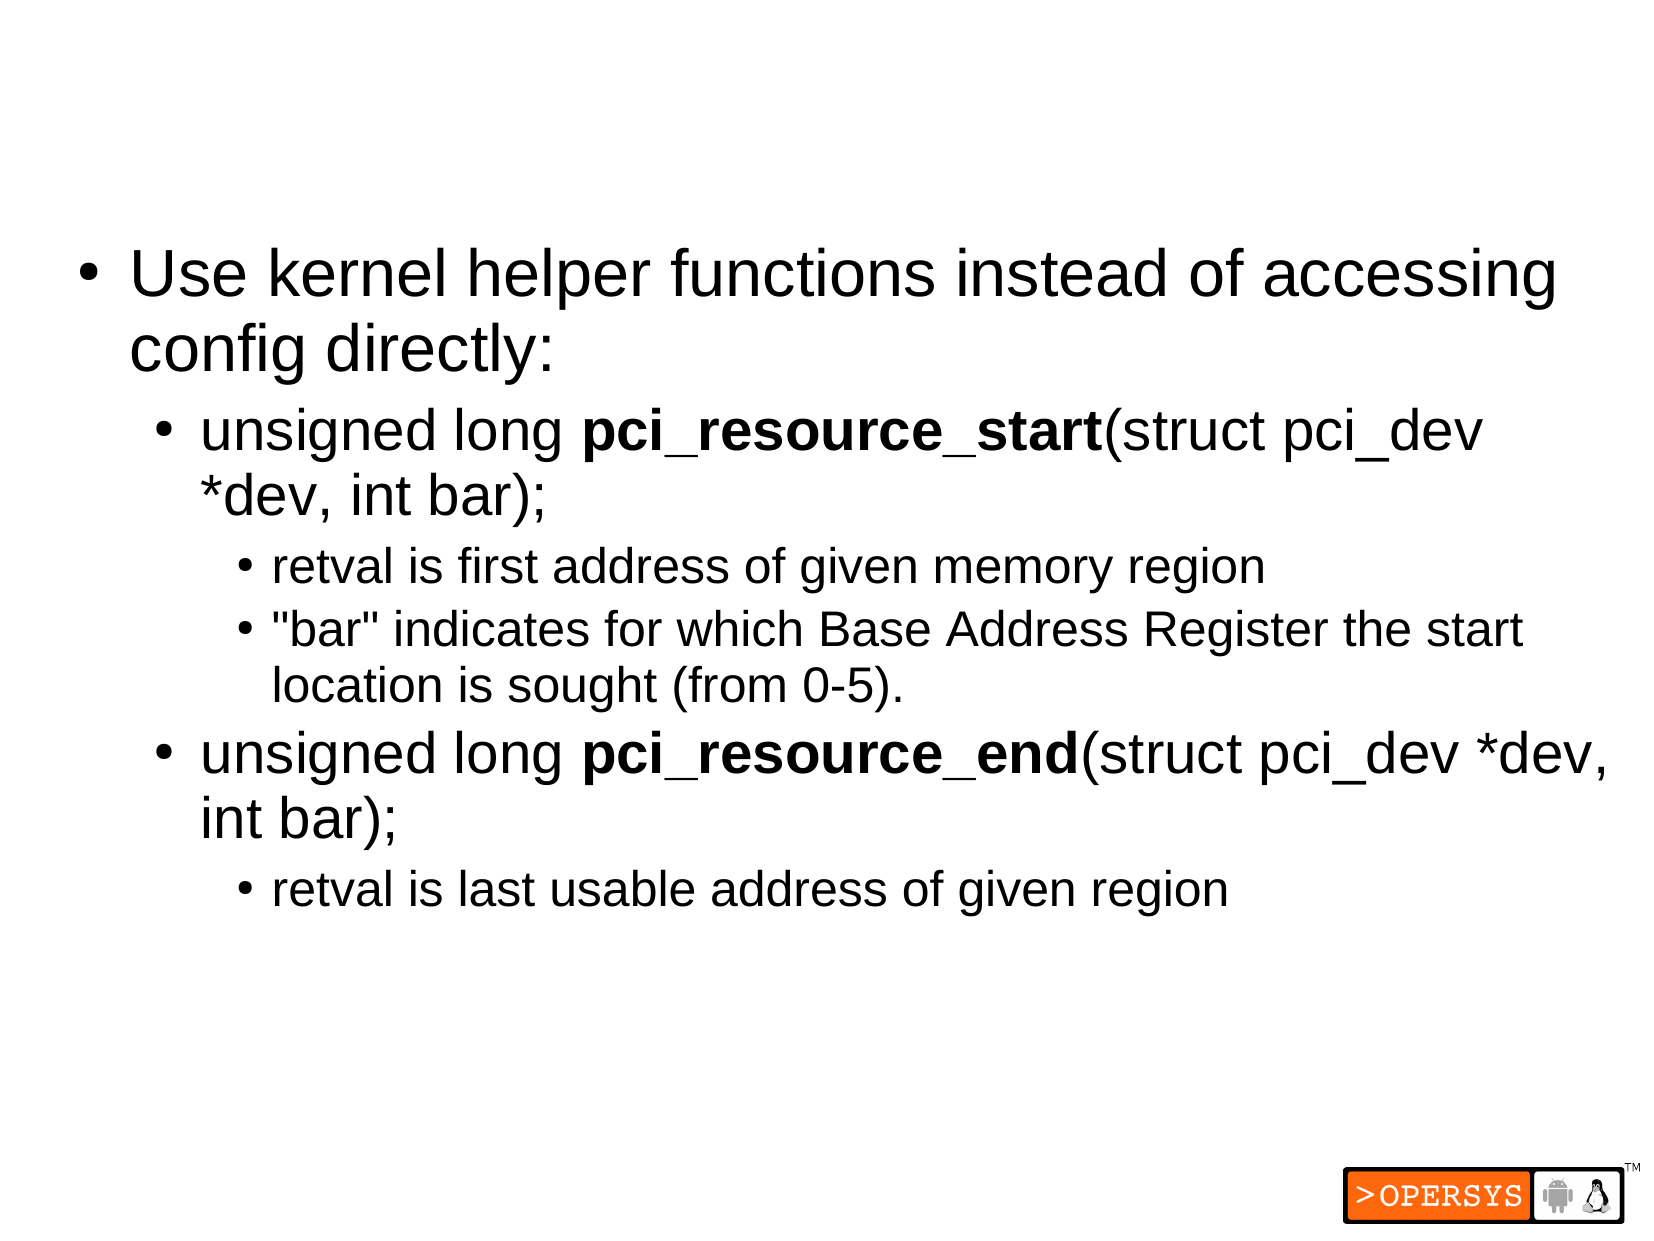

# Use kernel helper functions instead of accessing config directly:
unsigned long pci_resource_start(struct pci_dev *dev, int bar);
retval is first address of given memory region
"bar" indicates for which Base Address Register the start location is sought (from 0-5).
unsigned long pci_resource_end(struct pci_dev *dev, int bar);
retval is last usable address of given region